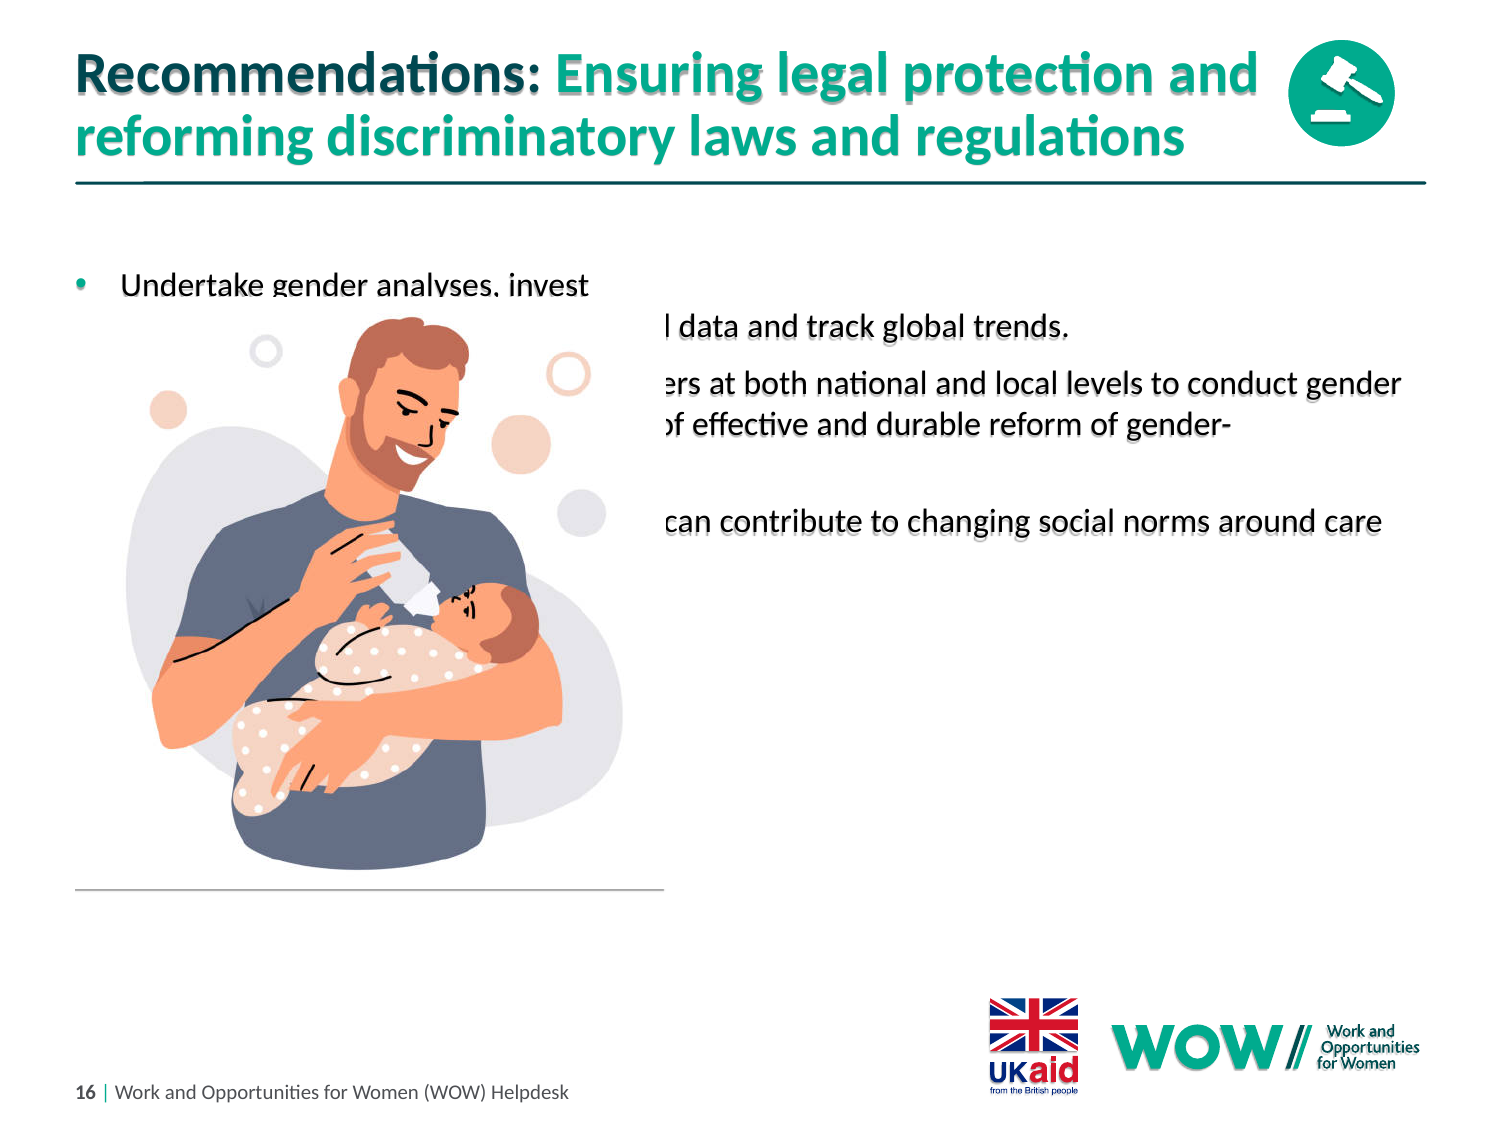

# Recommendations: Ensuring legal protection and reforming discriminatory laws and regulations
Undertake gender analyses, invest
in the gathering of sex-disaggregated data and track global trends.
Engage with a broad range of stakeholders at both national and local levels to conduct gender analysis and agree on/achieve a list of effective and durable reform of gender-discriminatory laws.
Enact parenthood and pay policies that can contribute to changing social norms around care work.
 | Work and Opportunities for Women (WOW) Helpdesk